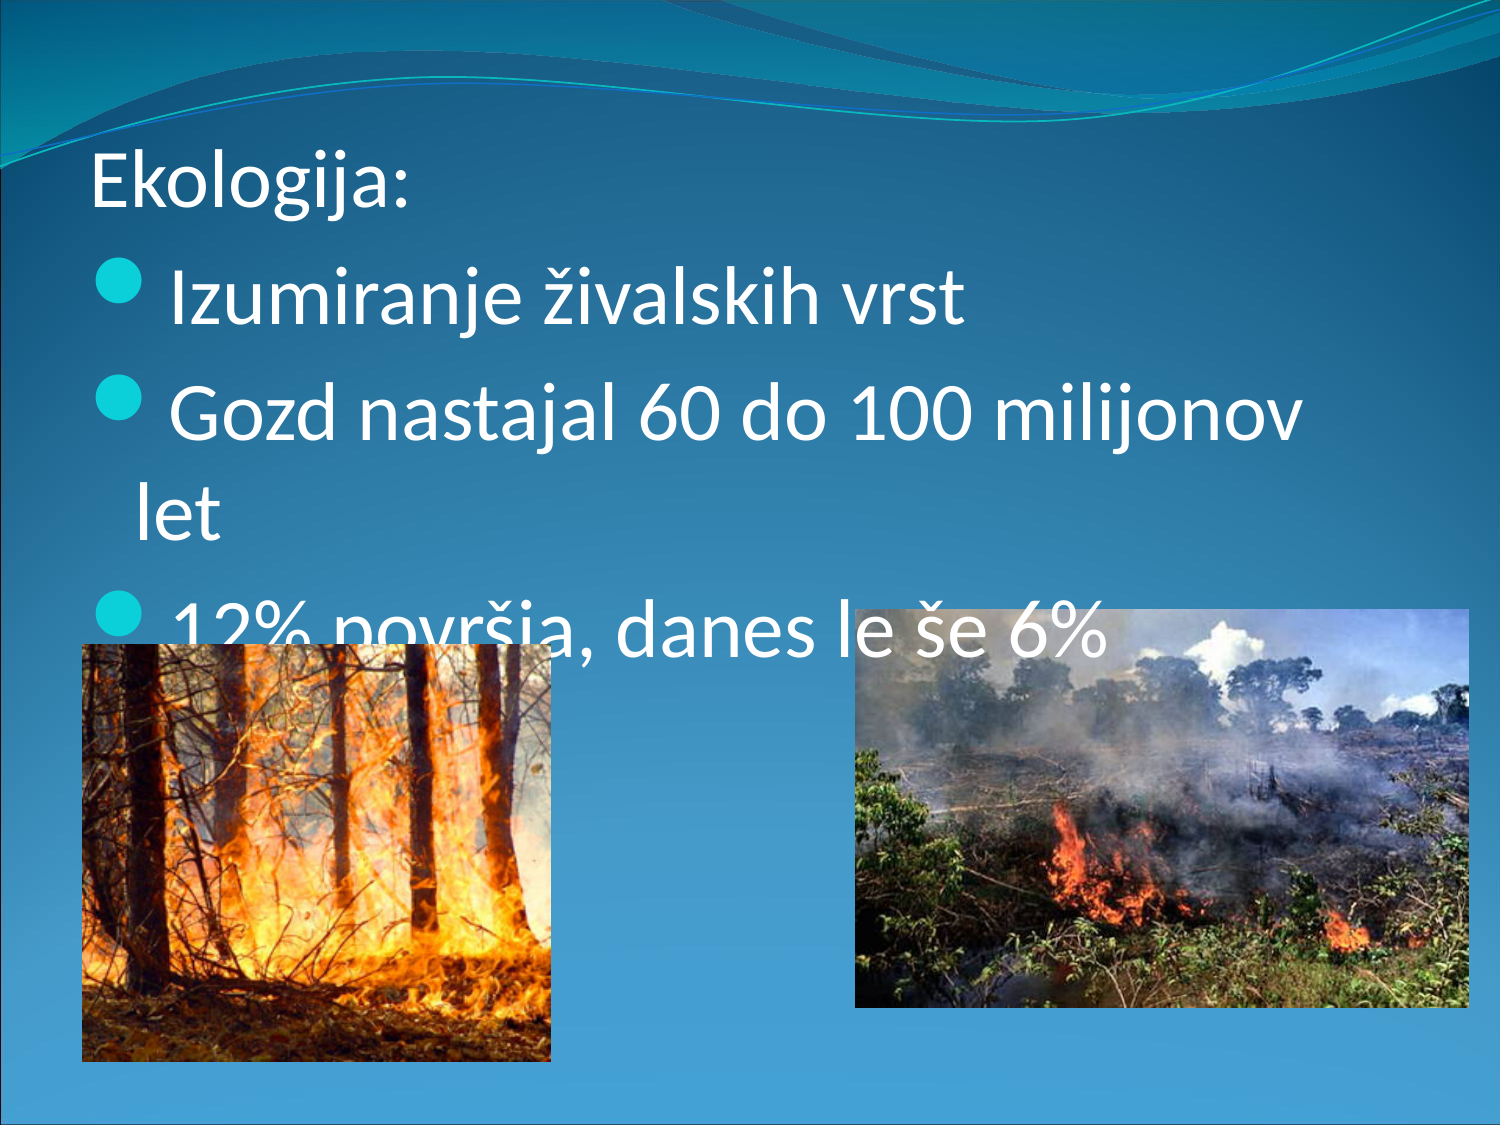

Ekologija:
Izumiranje živalskih vrst
Gozd nastajal 60 do 100 milijonov let
12% površja, danes le še 6%